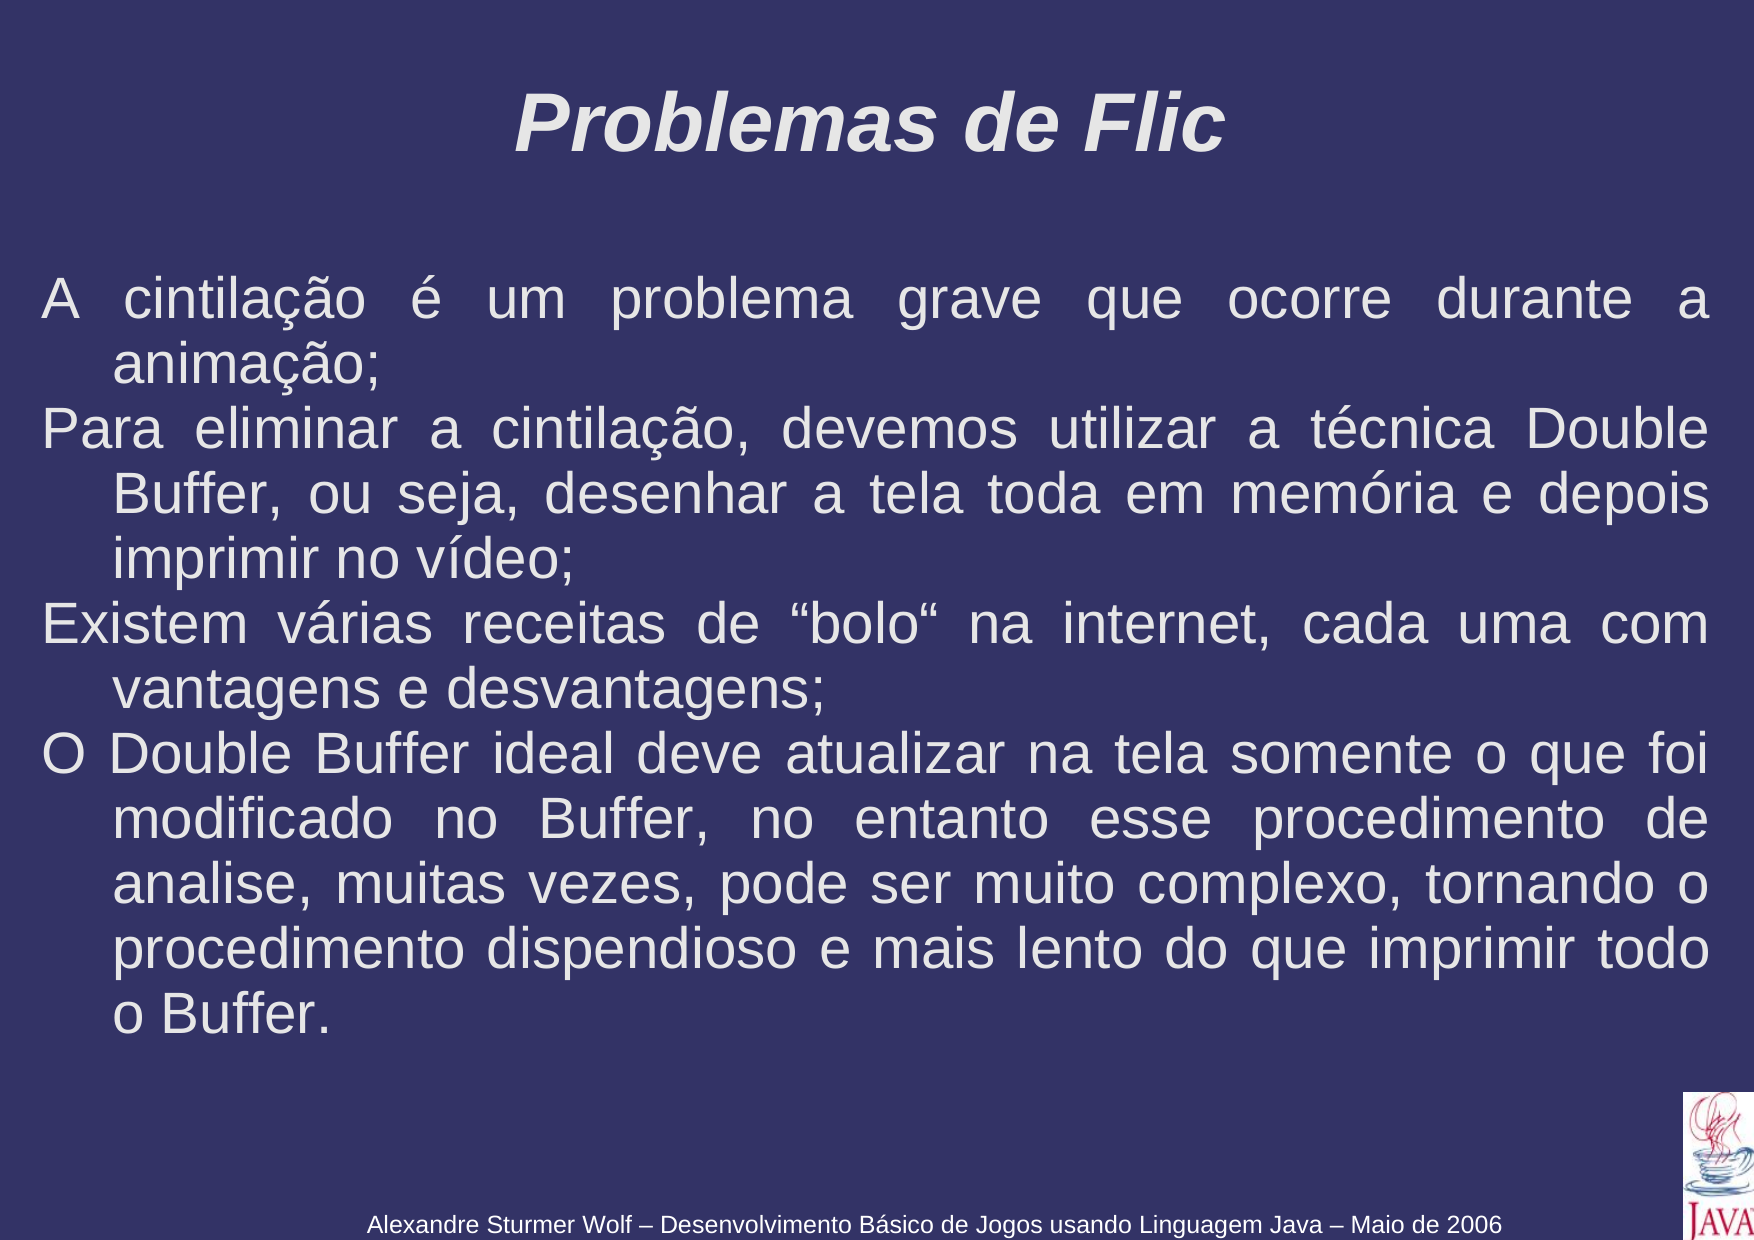

# Problemas de Flic
A cintilação é um problema grave que ocorre durante a animação;
Para eliminar a cintilação, devemos utilizar a técnica Double Buffer, ou seja, desenhar a tela toda em memória e depois imprimir no vídeo;
Existem várias receitas de “bolo“ na internet, cada uma com vantagens e desvantagens;
O Double Buffer ideal deve atualizar na tela somente o que foi modificado no Buffer, no entanto esse procedimento de analise, muitas vezes, pode ser muito complexo, tornando o procedimento dispendioso e mais lento do que imprimir todo o Buffer.